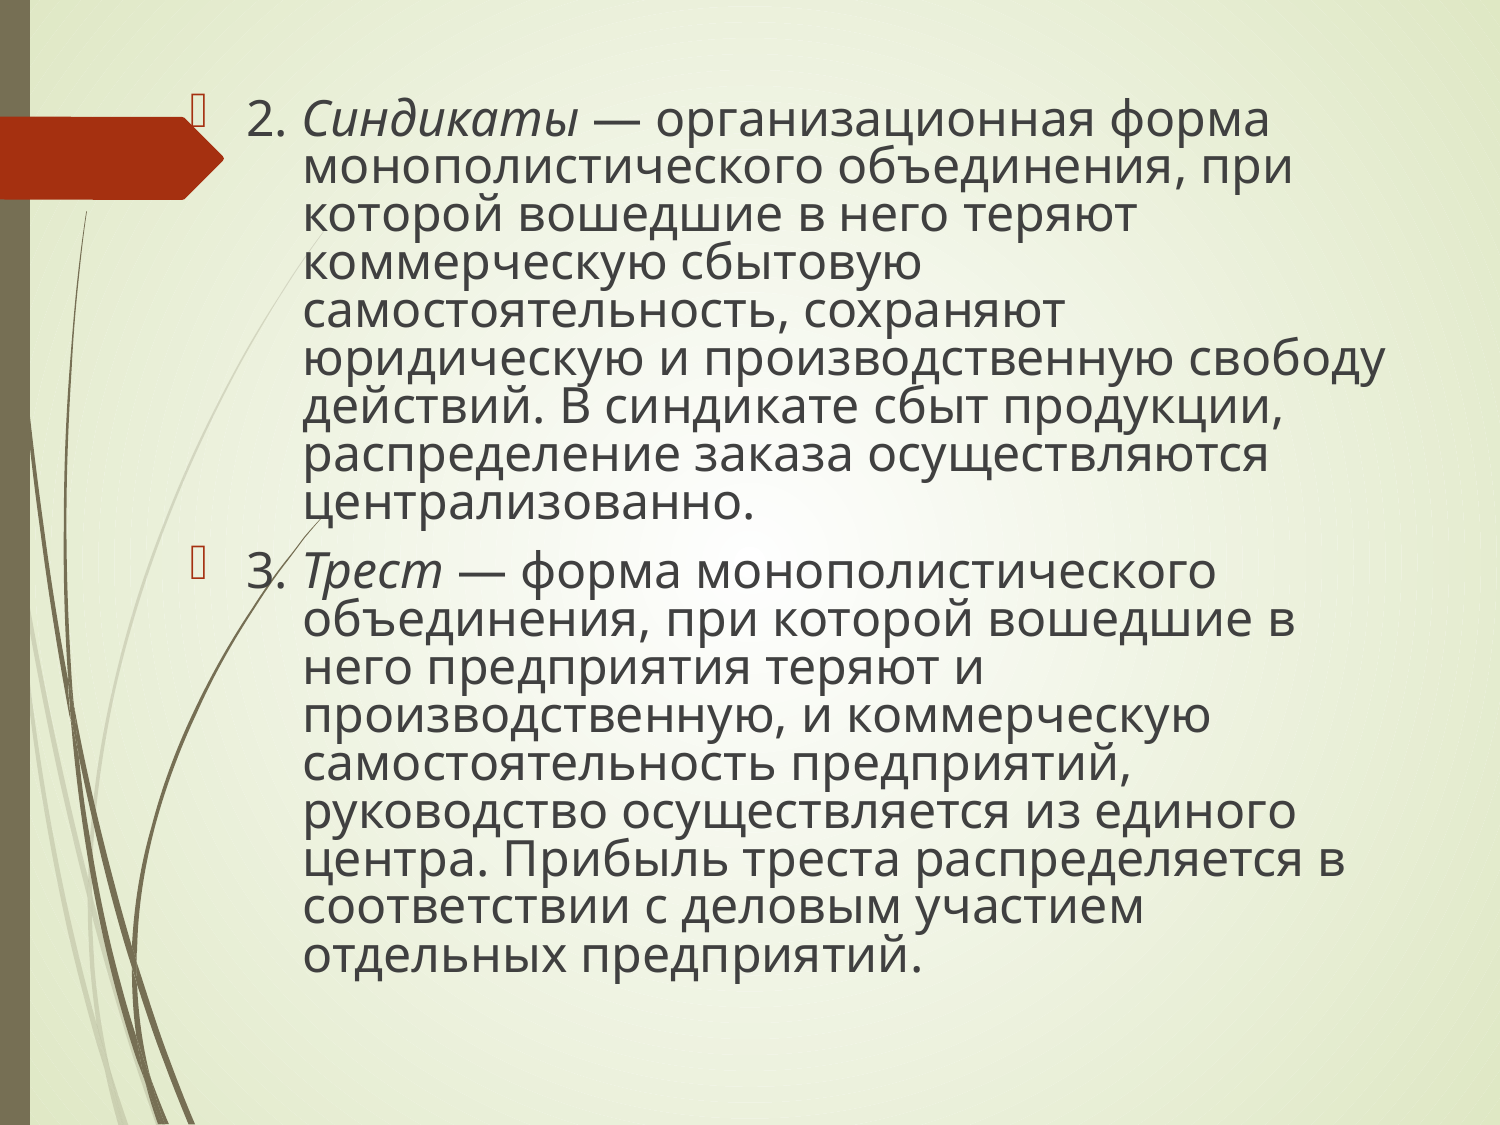

# 2. Синдикаты — организационная форма монополистического объединения, при которой вошедшие в него теряют коммерческую сбытовую самостоятельность, сохраняют юридическую и производственную свободу действий. В синдикате сбыт продукции, распределение заказа осуществляются централизованно.
3. Трест — форма монополистического объединения, при которой вошедшие в него предприятия теряют и производственную, и коммерческую самостоятельность предприятий, руководство осуществляется из единого центра. Прибыль треста распределяется в соответствии с деловым участием отдельных предприятий.